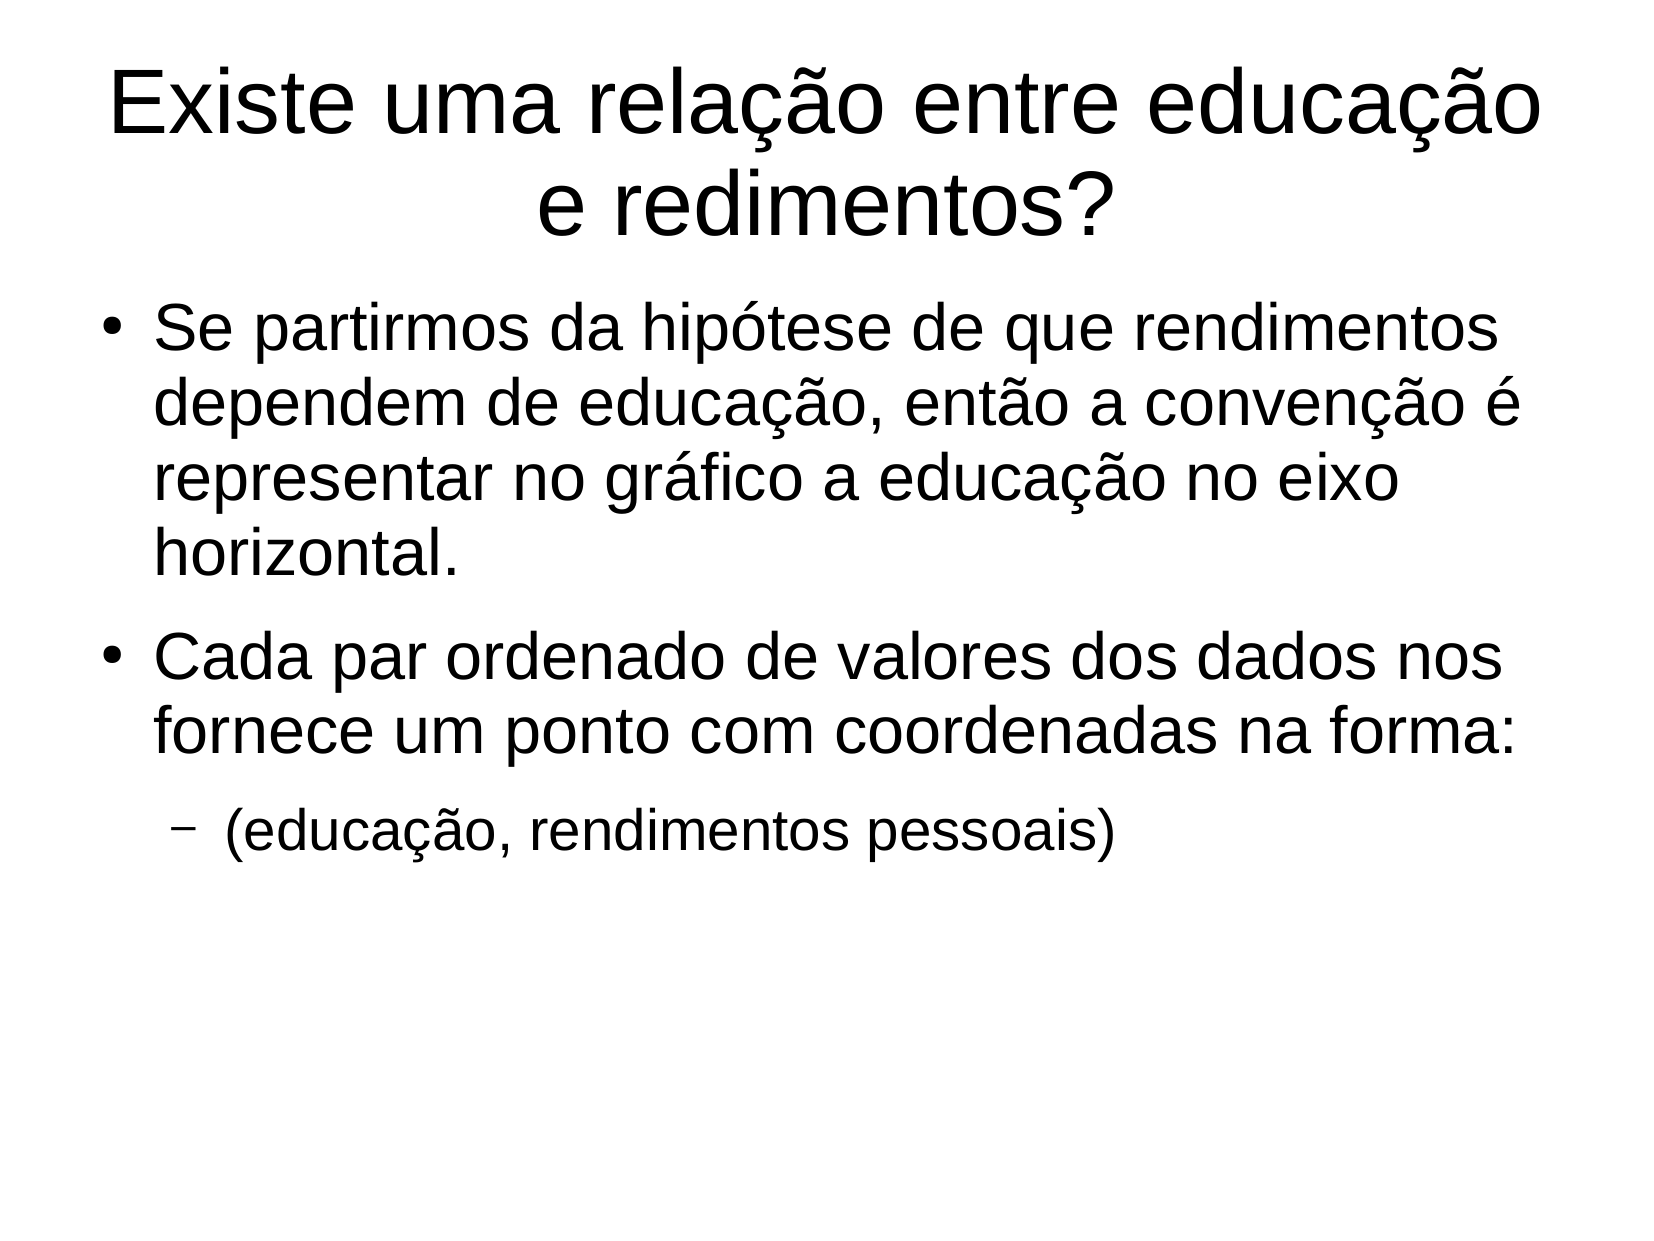

# Existe uma relação entre educação e redimentos?
Se partirmos da hipótese de que rendimentos dependem de educação, então a convenção é representar no gráfico a educação no eixo horizontal.
Cada par ordenado de valores dos dados nos fornece um ponto com coordenadas na forma:
(educação, rendimentos pessoais)